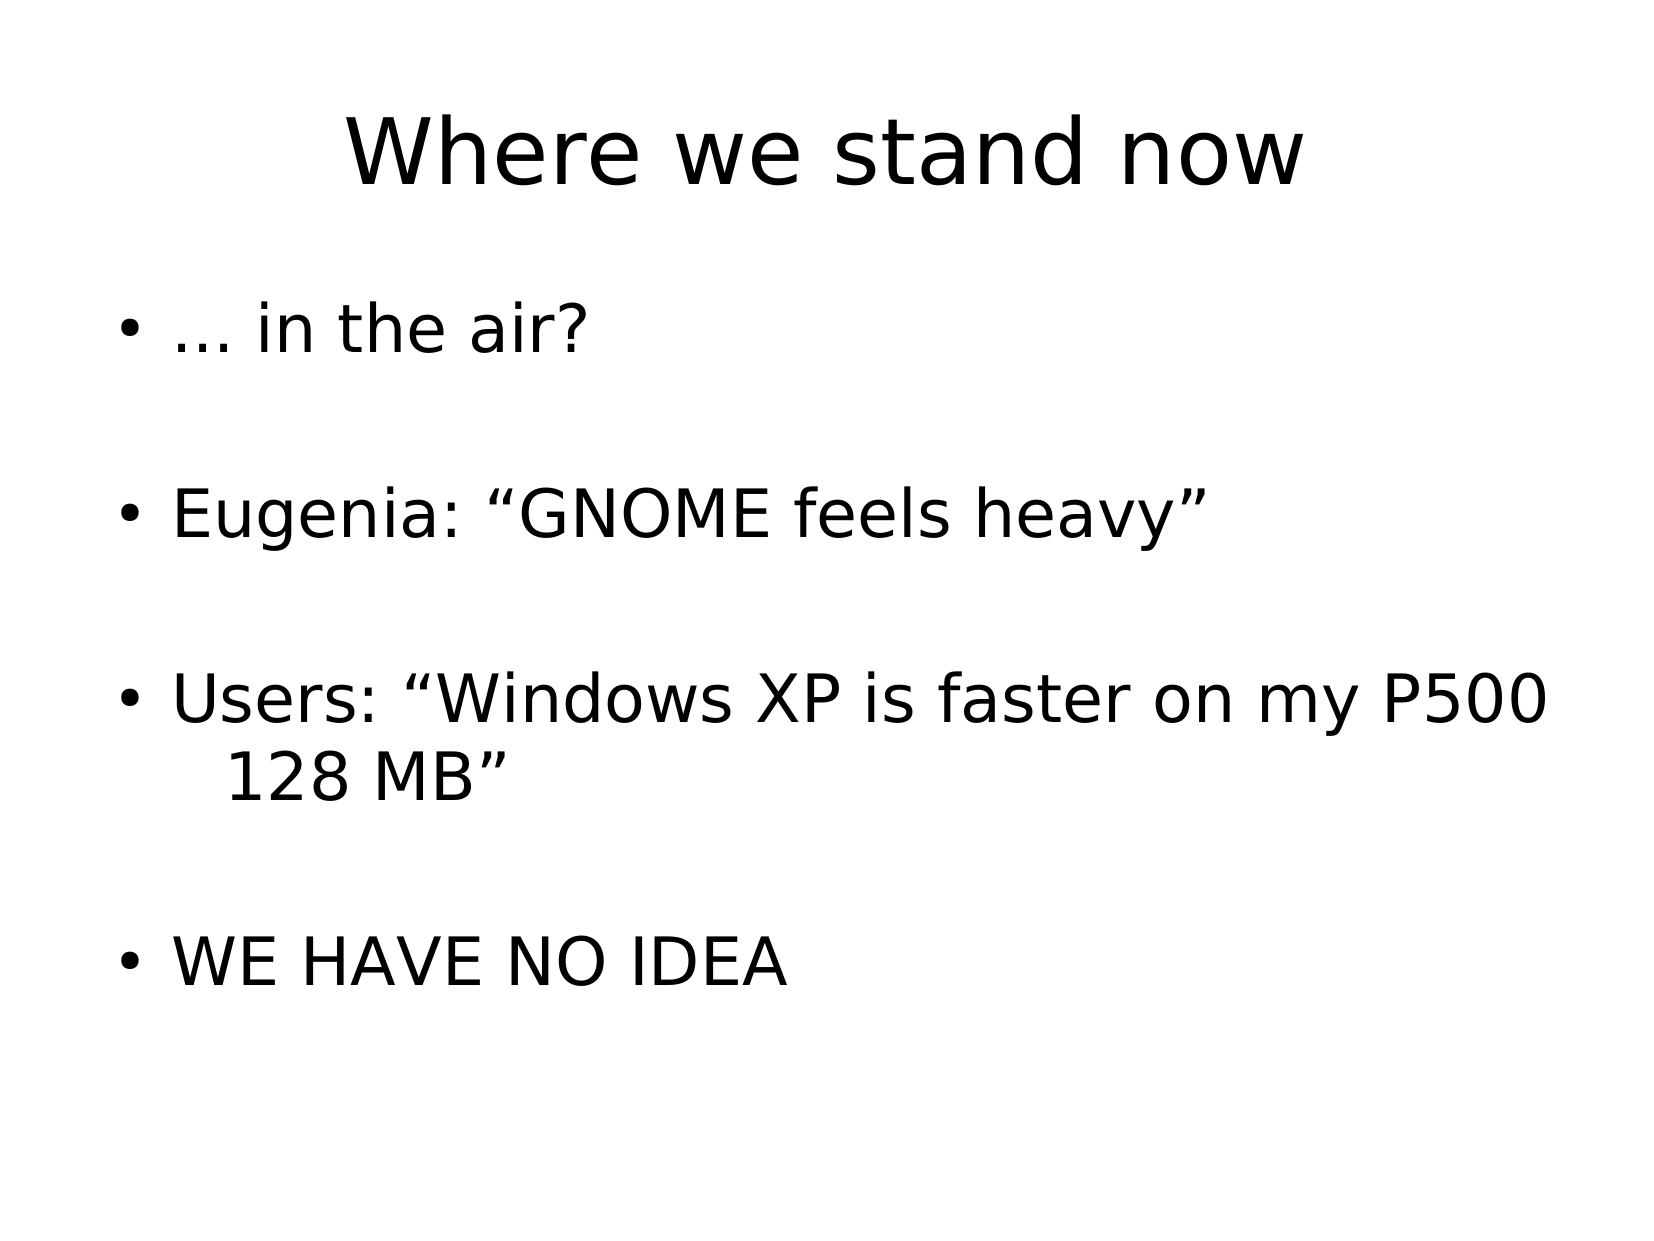

# Where we stand now
... in the air?
Eugenia: “GNOME feels heavy”
Users: “Windows XP is faster on my P500 128 MB”
WE HAVE NO IDEA